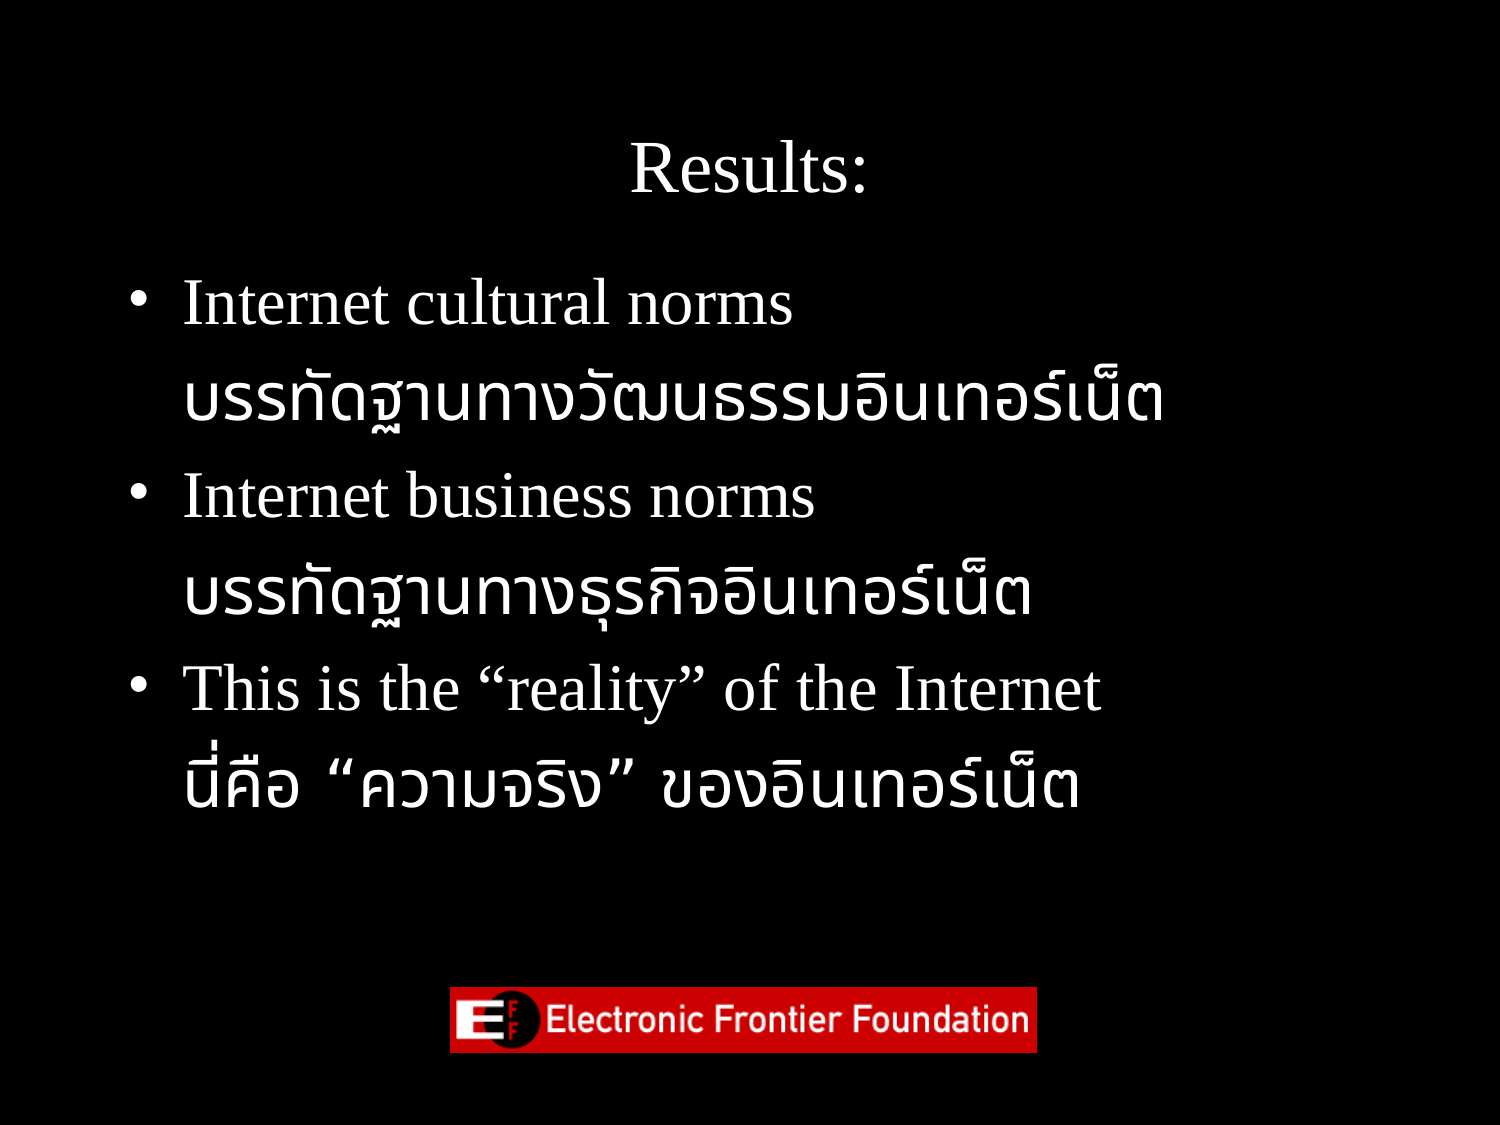

# Results:
Internet cultural norms
บรรทัดฐานทางวัฒนธรรมอินเทอร์เน็ต
Internet business norms
บรรทัดฐานทางธุรกิจอินเทอร์เน็ต
This is the “reality” of the Internet
นี่คือ “ความจริง” ของอินเทอร์เน็ต